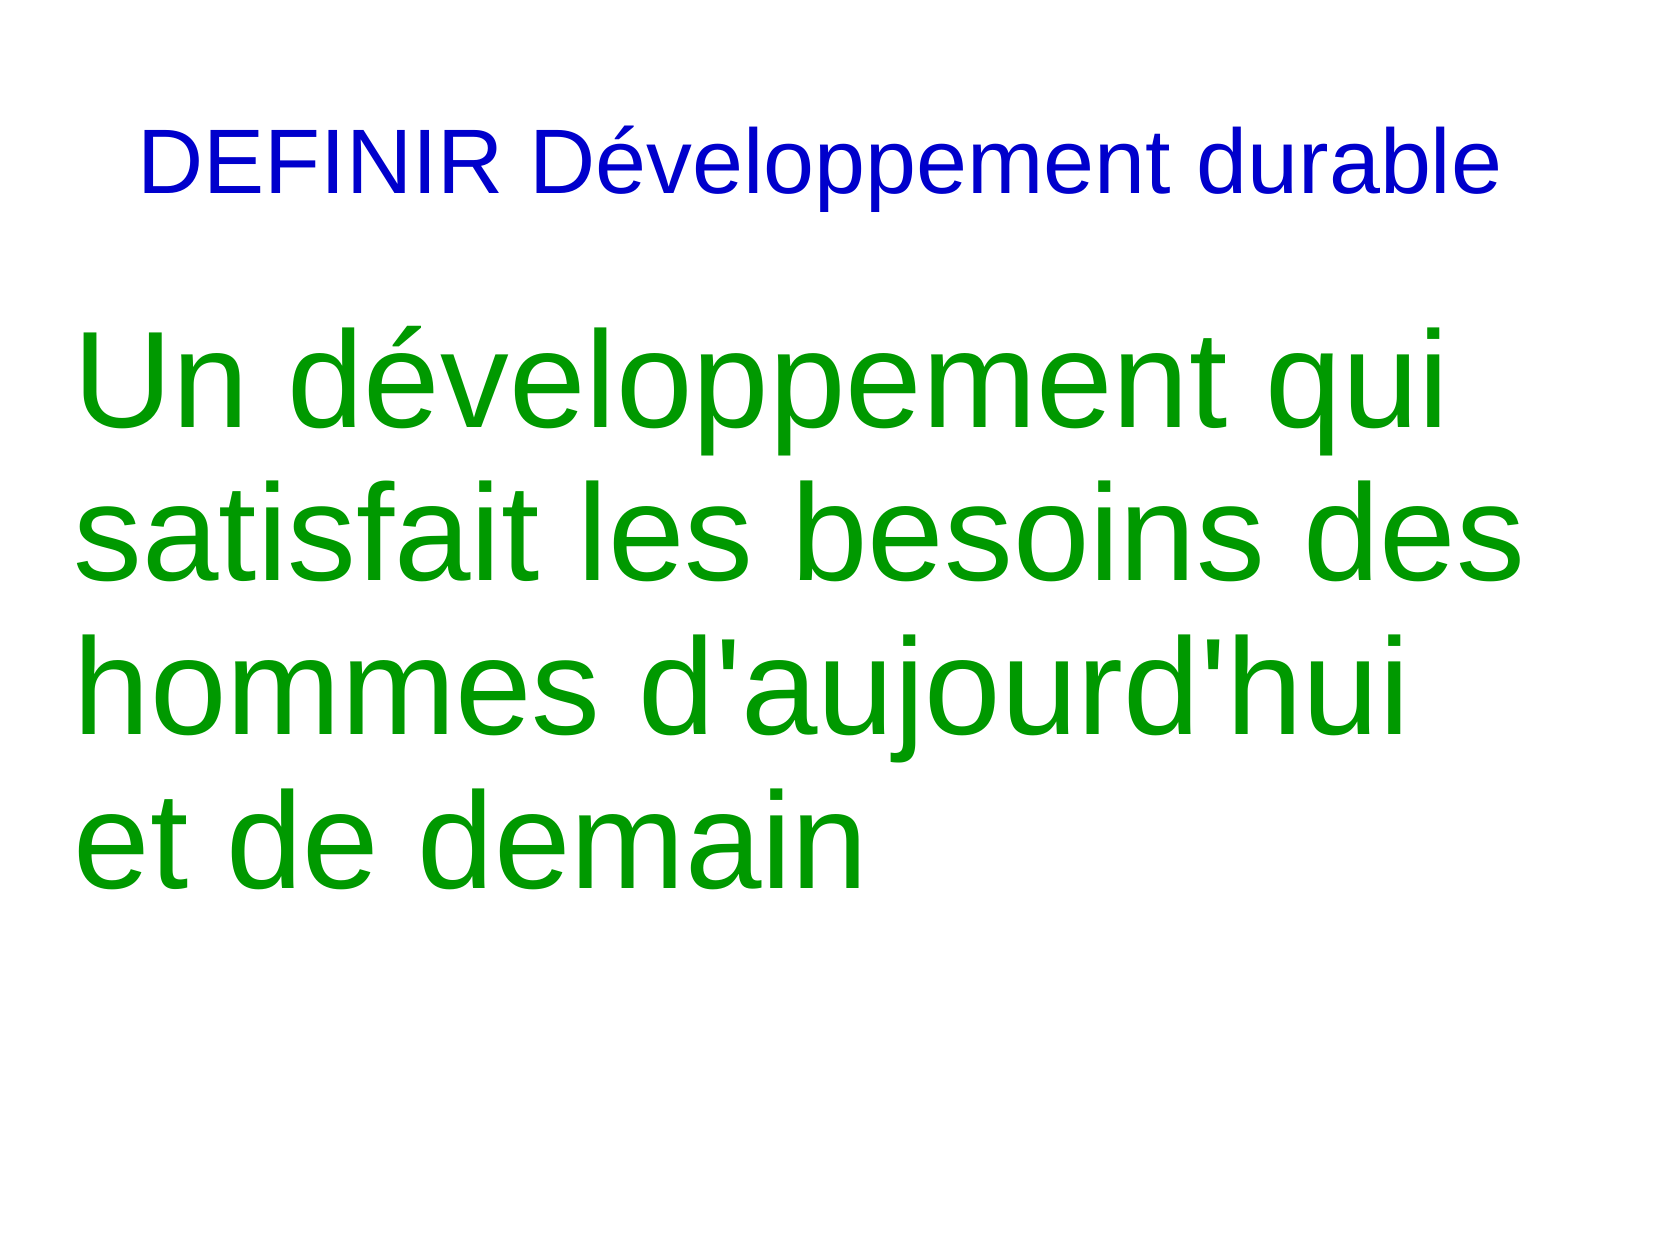

# DEFINIR Développement durable
Un développement qui satisfait les besoins des hommes d'aujourd'hui et de demain